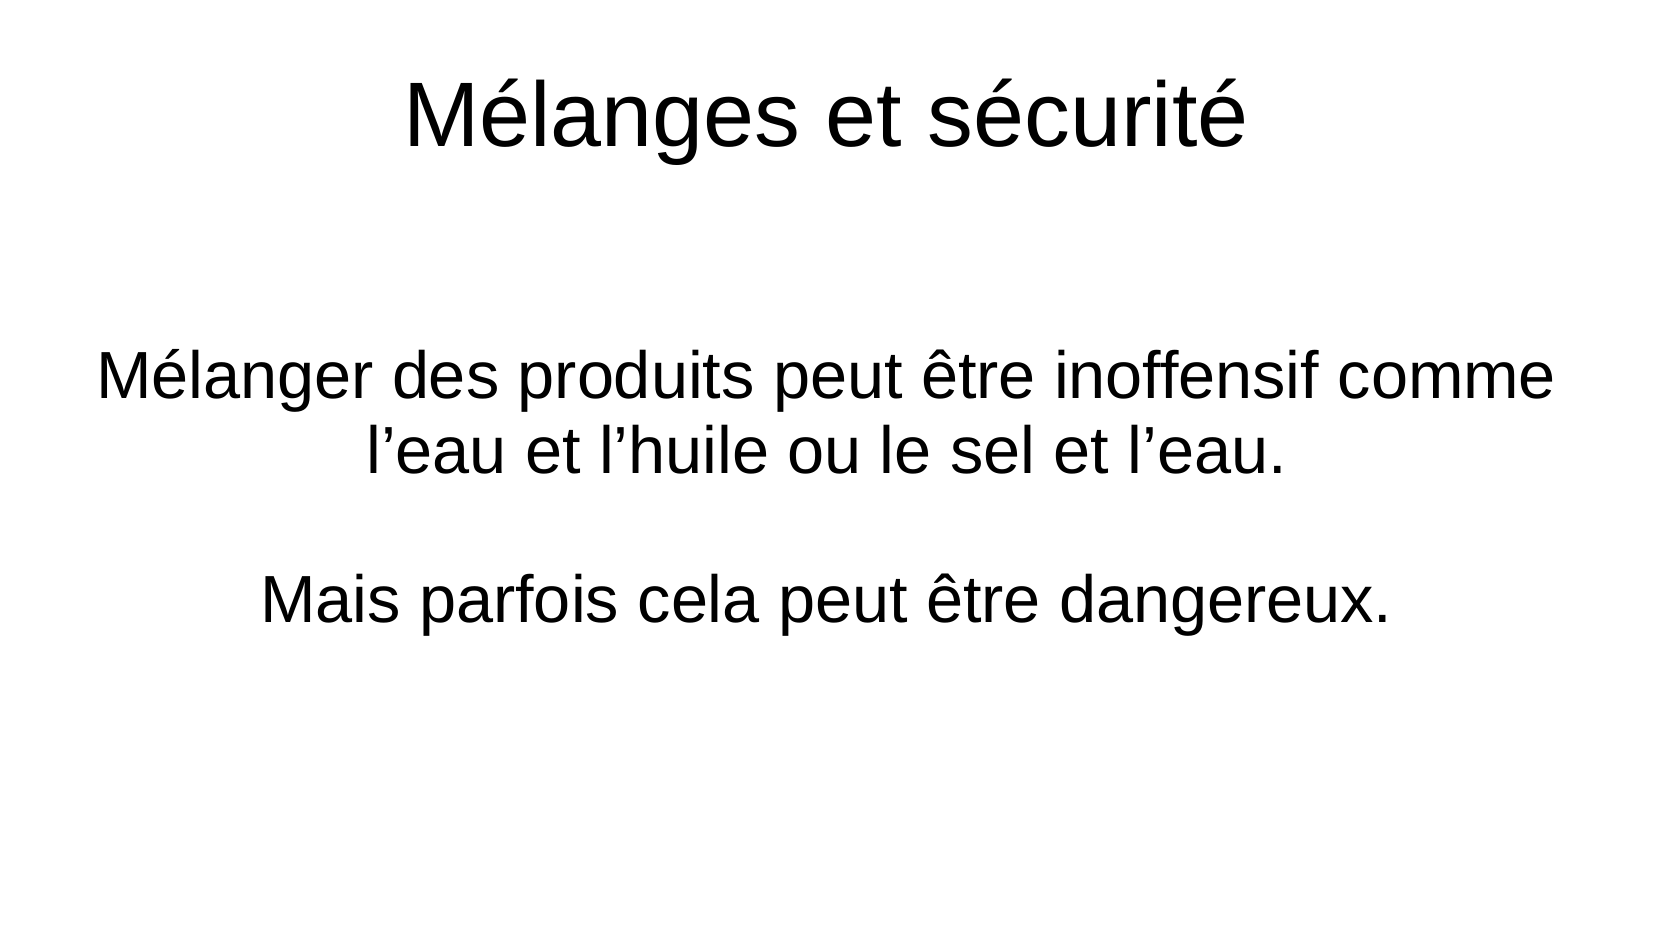

# Mélanges et sécurité
Mélanger des produits peut être inoffensif comme l’eau et l’huile ou le sel et l’eau.
Mais parfois cela peut être dangereux.